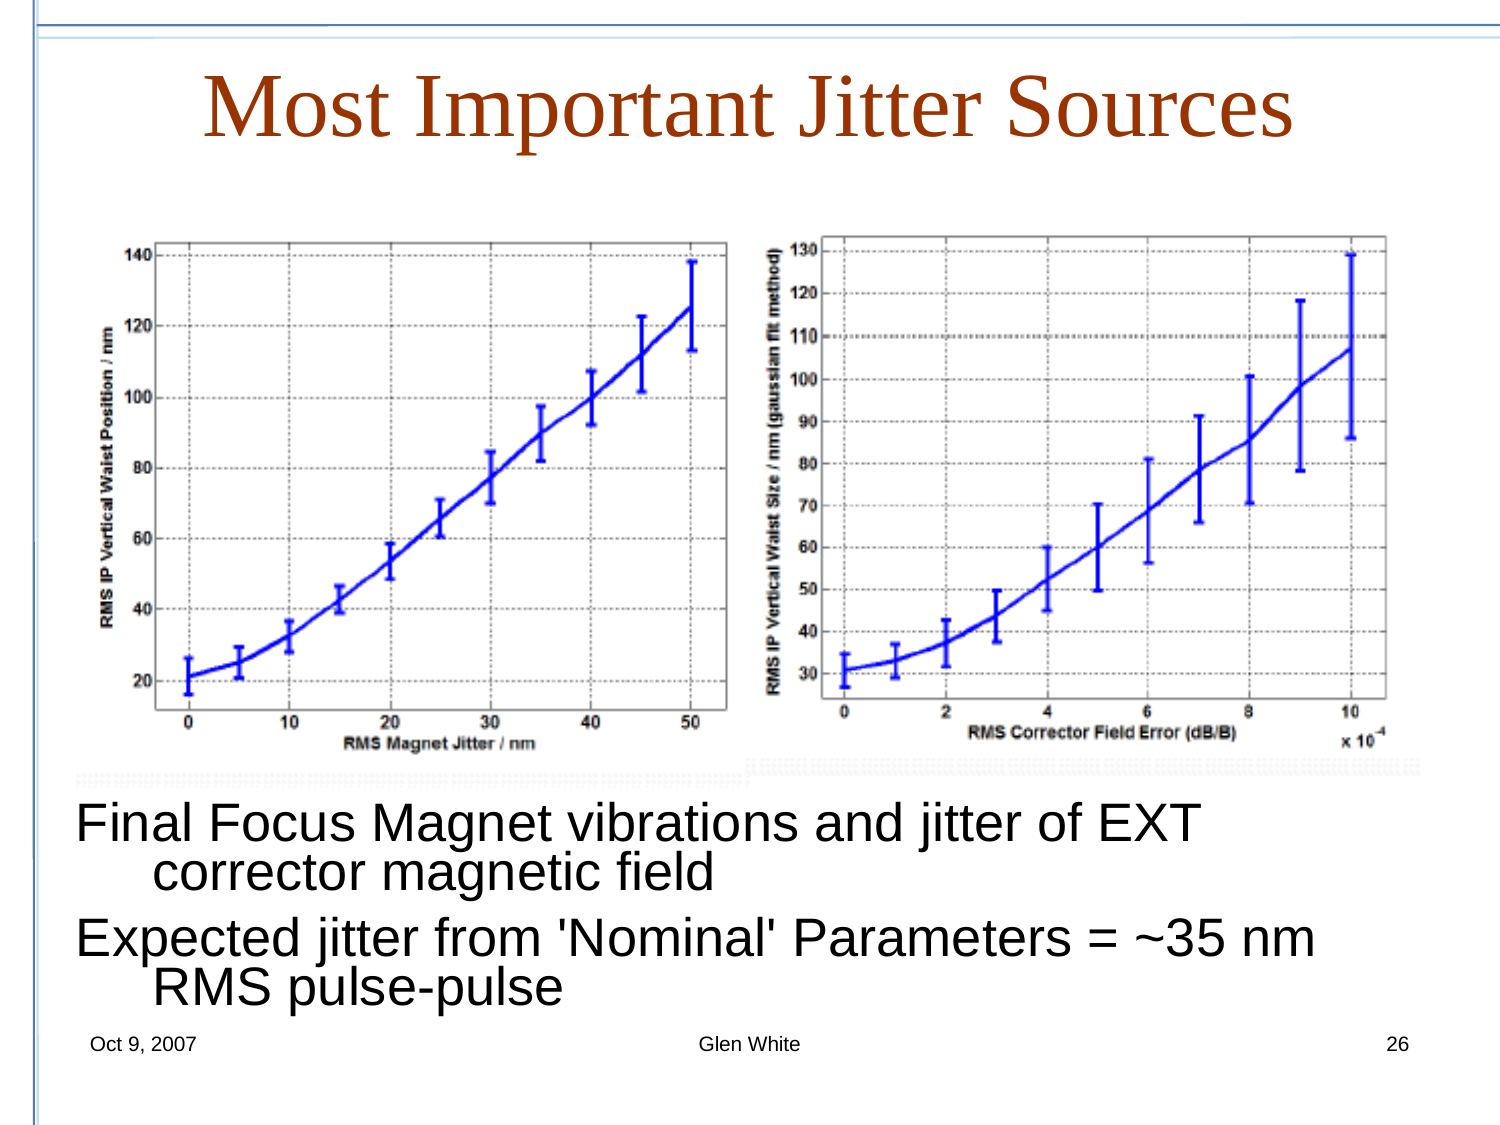

# Most Important Jitter Sources
Final Focus Magnet vibrations and jitter of EXT corrector magnetic field
Expected jitter from 'Nominal' Parameters = ~35 nm RMS pulse-pulse
Glen White
26